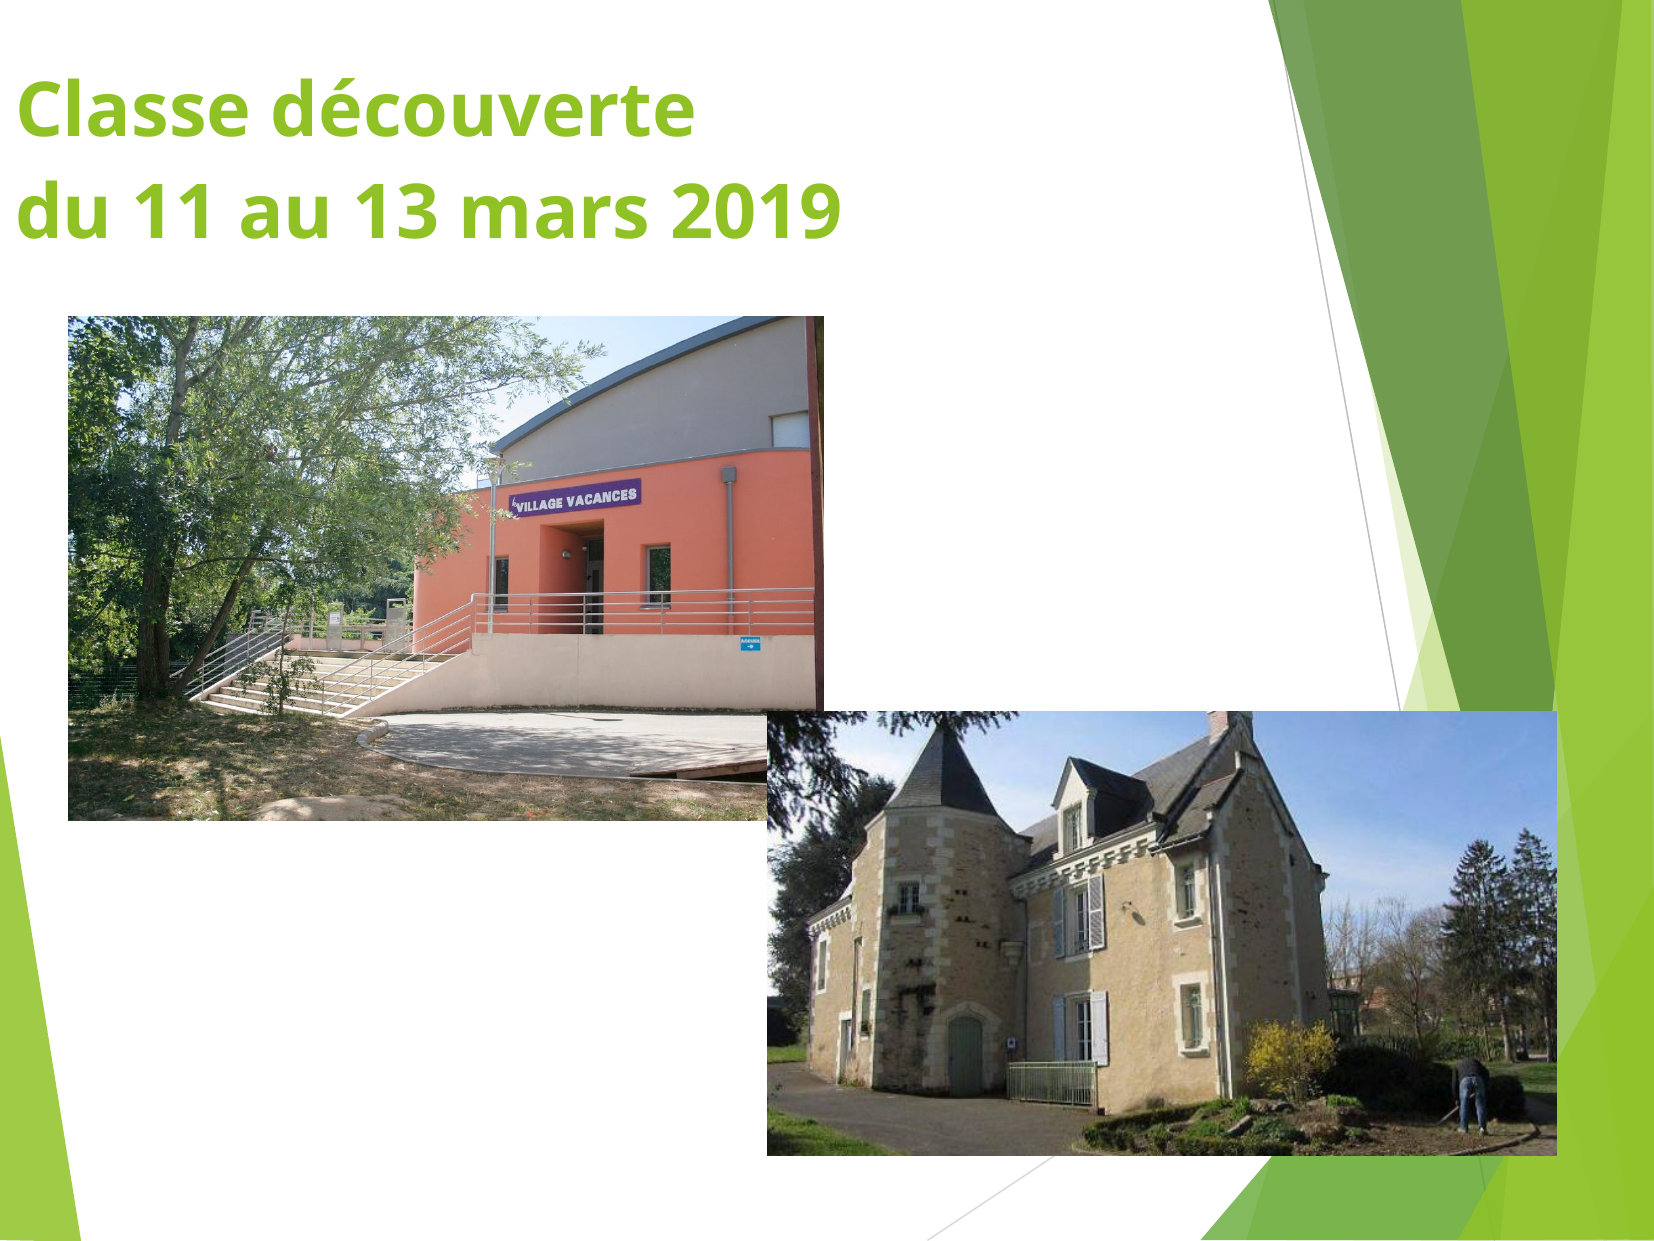

# Classe découverte du 11 au 13 mars 2019